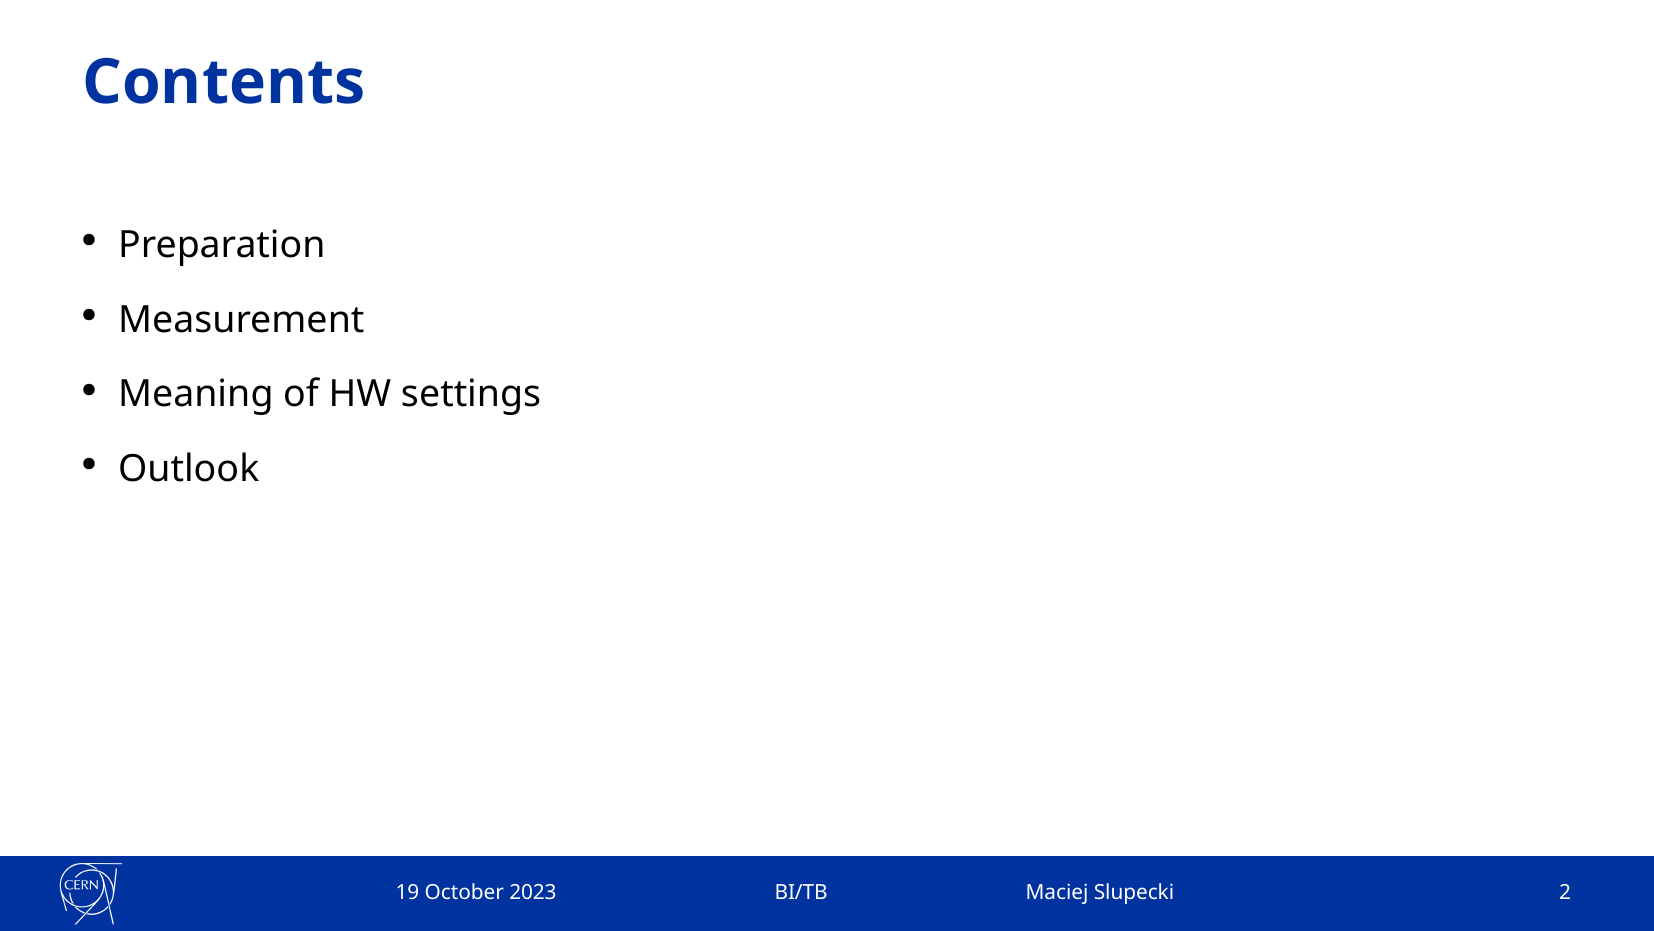

# Contents
Preparation
Measurement
Meaning of HW settings
Outlook
Presenter | Presentation Title
2